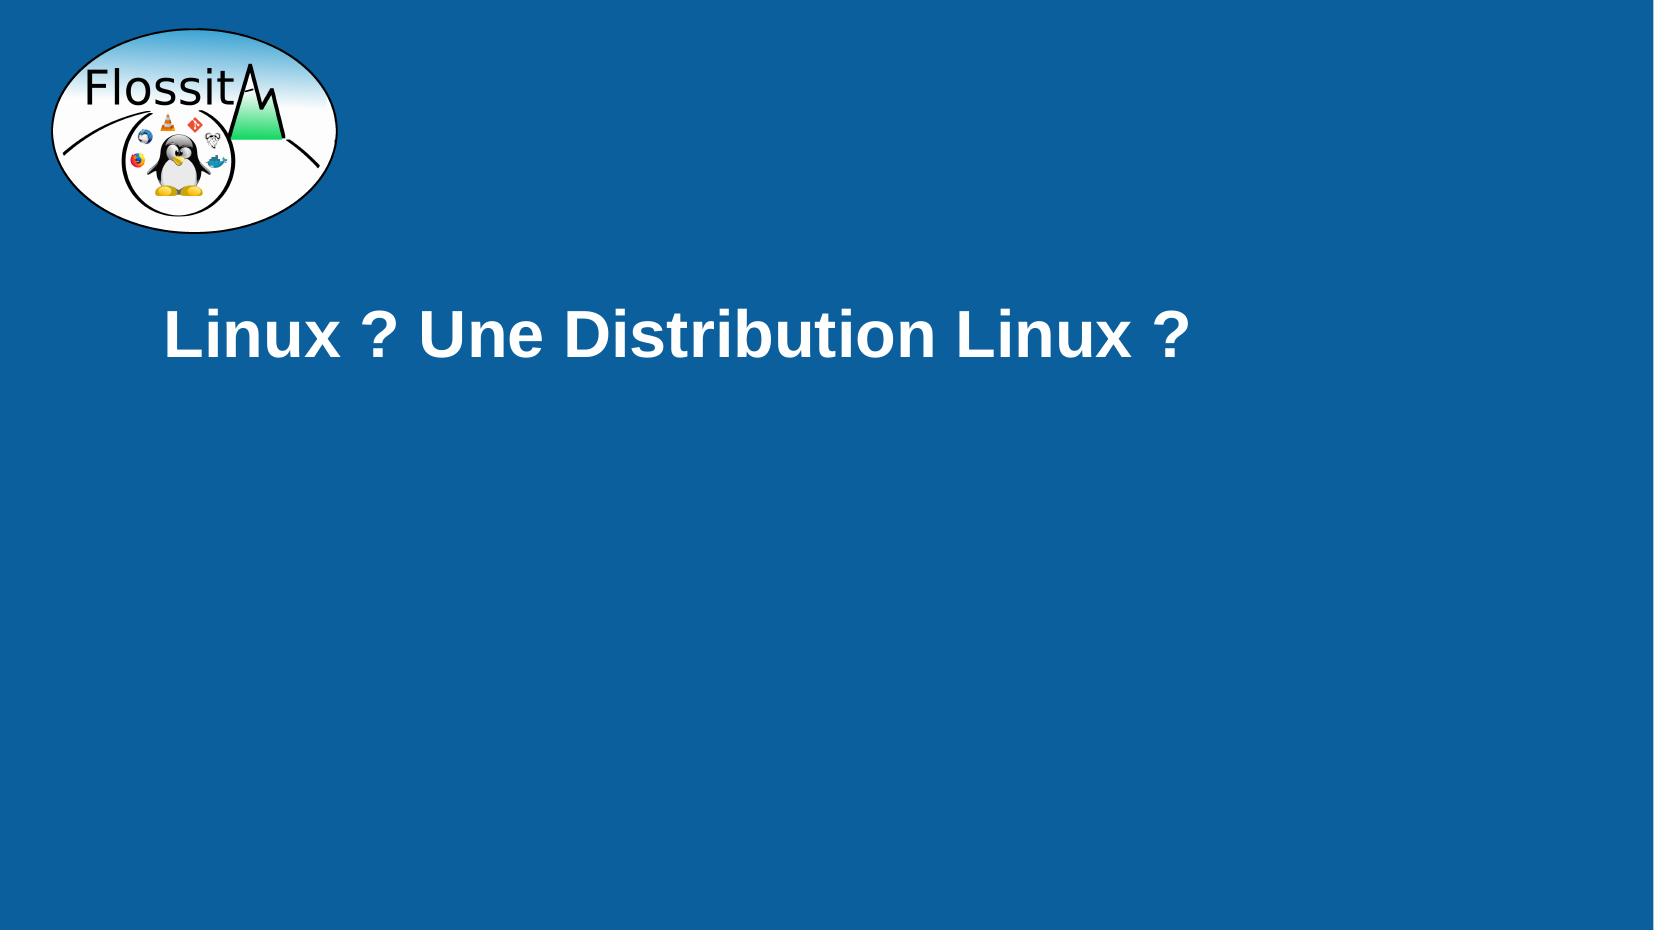

# Linux ? Une Distribution Linux ?